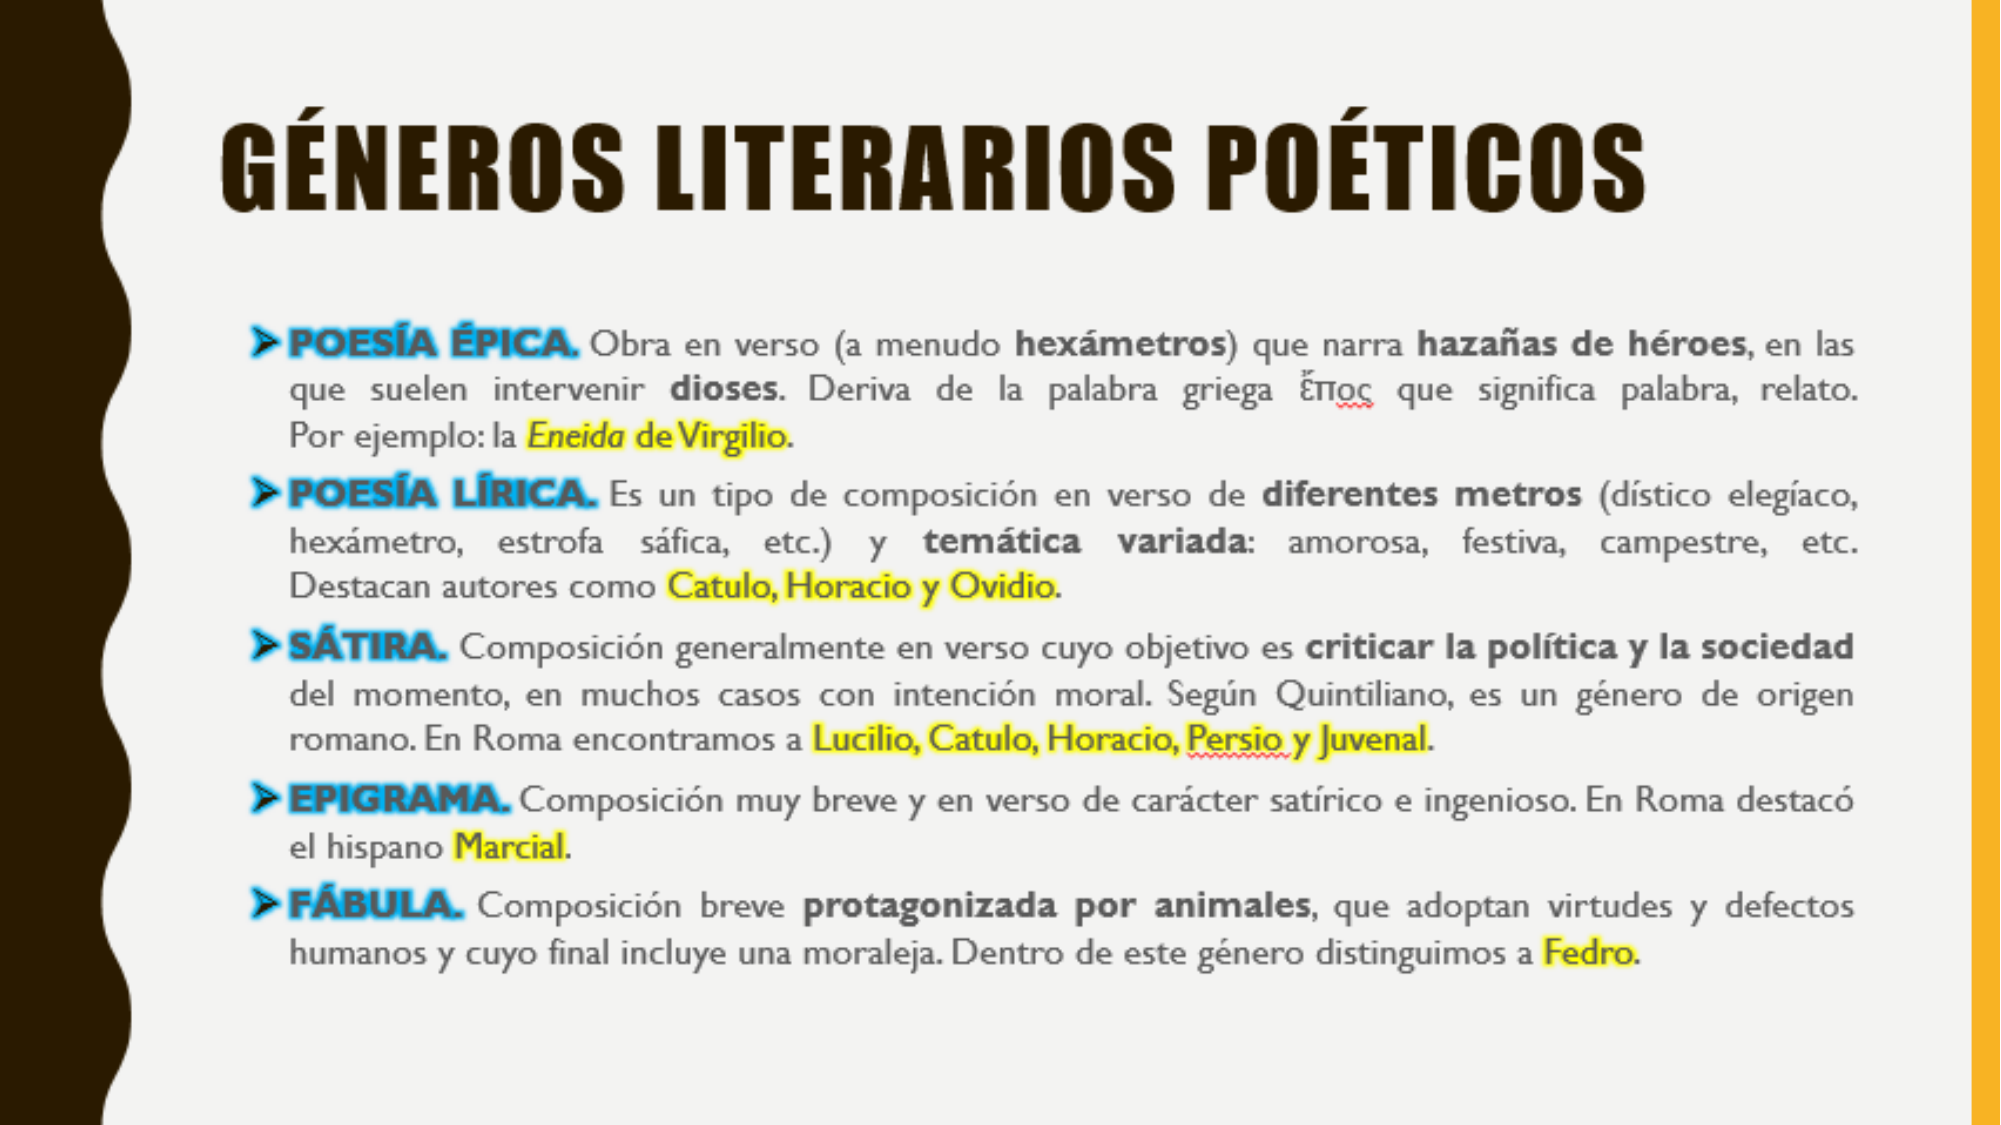

# GÉNEROS LITERARIOS POÉTICOS
POESÍA ÉPICA. Obra en verso (a menudo hexámetros) que narra hazañas de héroes, en las que suelen intervenir dioses. Deriva de la palabra griega ἔπος que significa palabra, relato. Por ejemplo: la Eneida de Virgilio.
POESÍA LÍRICA. Es un tipo de composición en verso de diferentes metros (dístico elegíaco, hexámetro, estrofa sáfica, etc.) y temática variada: amorosa, festiva, campestre, etc. Destacan autores como Catulo, Horacio y Ovidio.
SÁTIRA. Composición generalmente en verso cuyo objetivo es criticar la política y la sociedad del momento, en muchos casos con intención moral. Según Quintiliano, es un género de origen romano. En Roma encontramos a Lucilio, Catulo, Horacio, Persio y Juvenal.
EPIGRAMA. Composición muy breve y en verso de carácter satírico e ingenioso. En Roma destacó el hispano Marcial.
FÁBULA. Composición breve protagonizada por animales, que adoptan virtudes y defectos humanos y cuyo final incluye una moraleja. Dentro de este género distinguimos a Fedro.